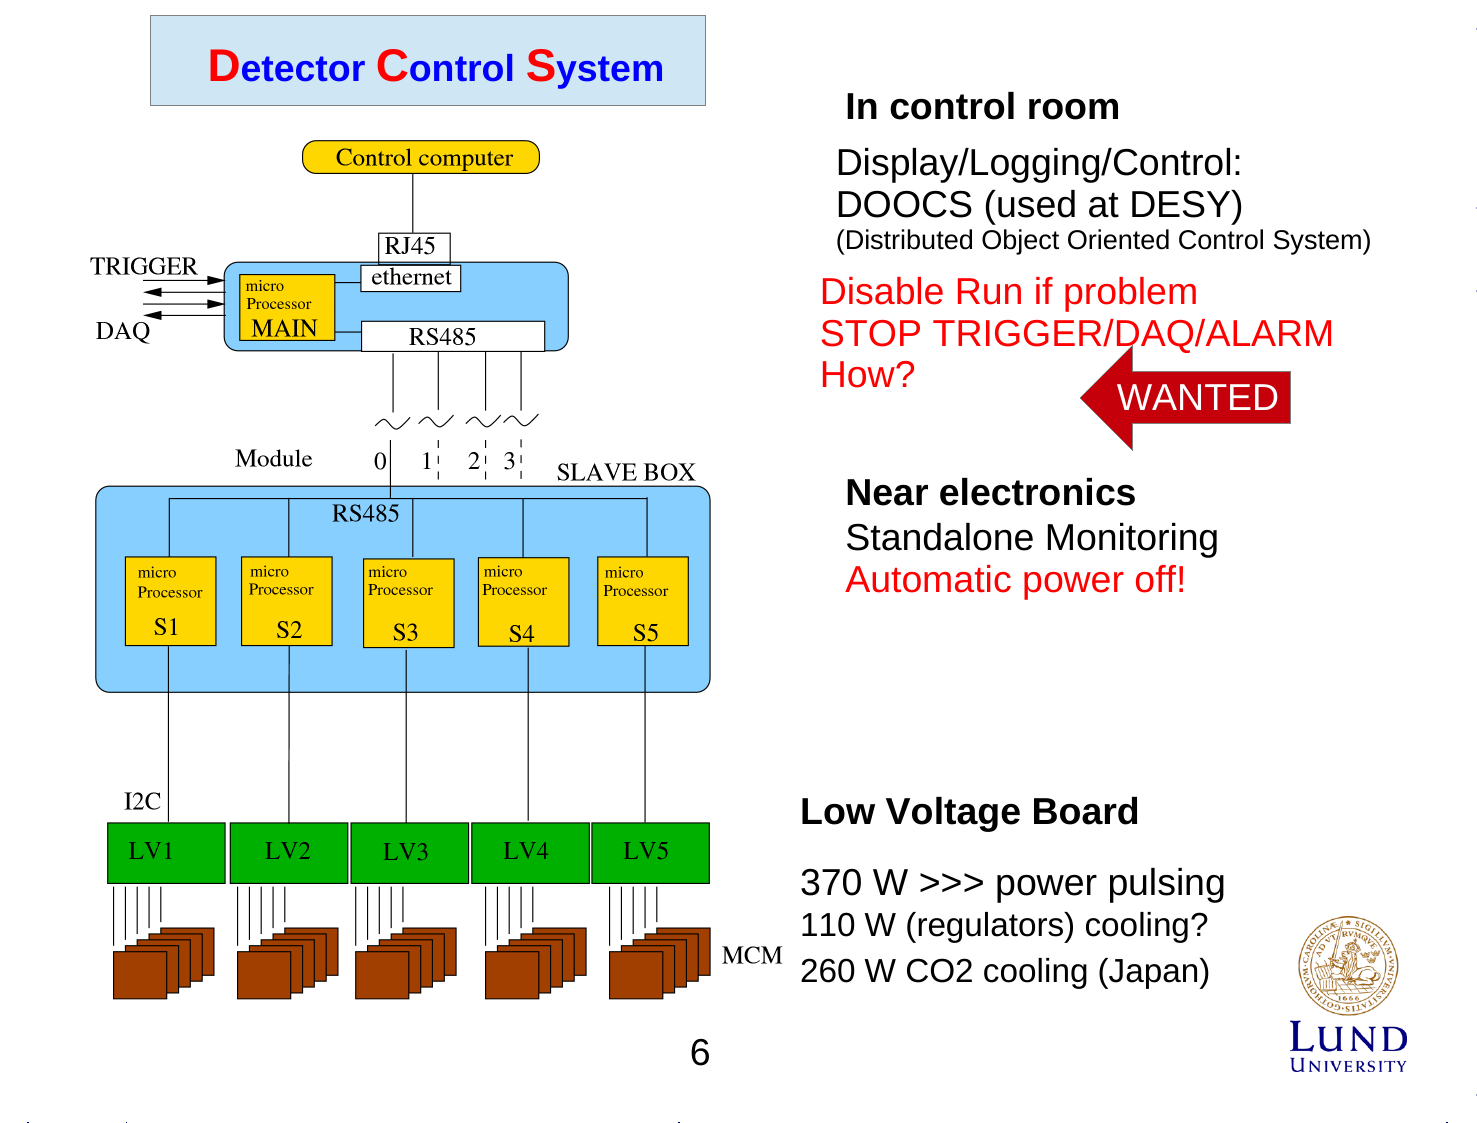

Detector Control System
In control room
Display/Logging/Control:
DOOCS (used at DESY)
(Distributed Object Oriented Control System)
Disable Run if problem
STOP TRIGGER/DAQ/ALARM
How?
WANTED
Near electronics
Standalone Monitoring
Automatic power off!
Low Voltage Board
370 W >>> power pulsing
110 W (regulators) cooling?
260 W CO2 cooling (Japan)